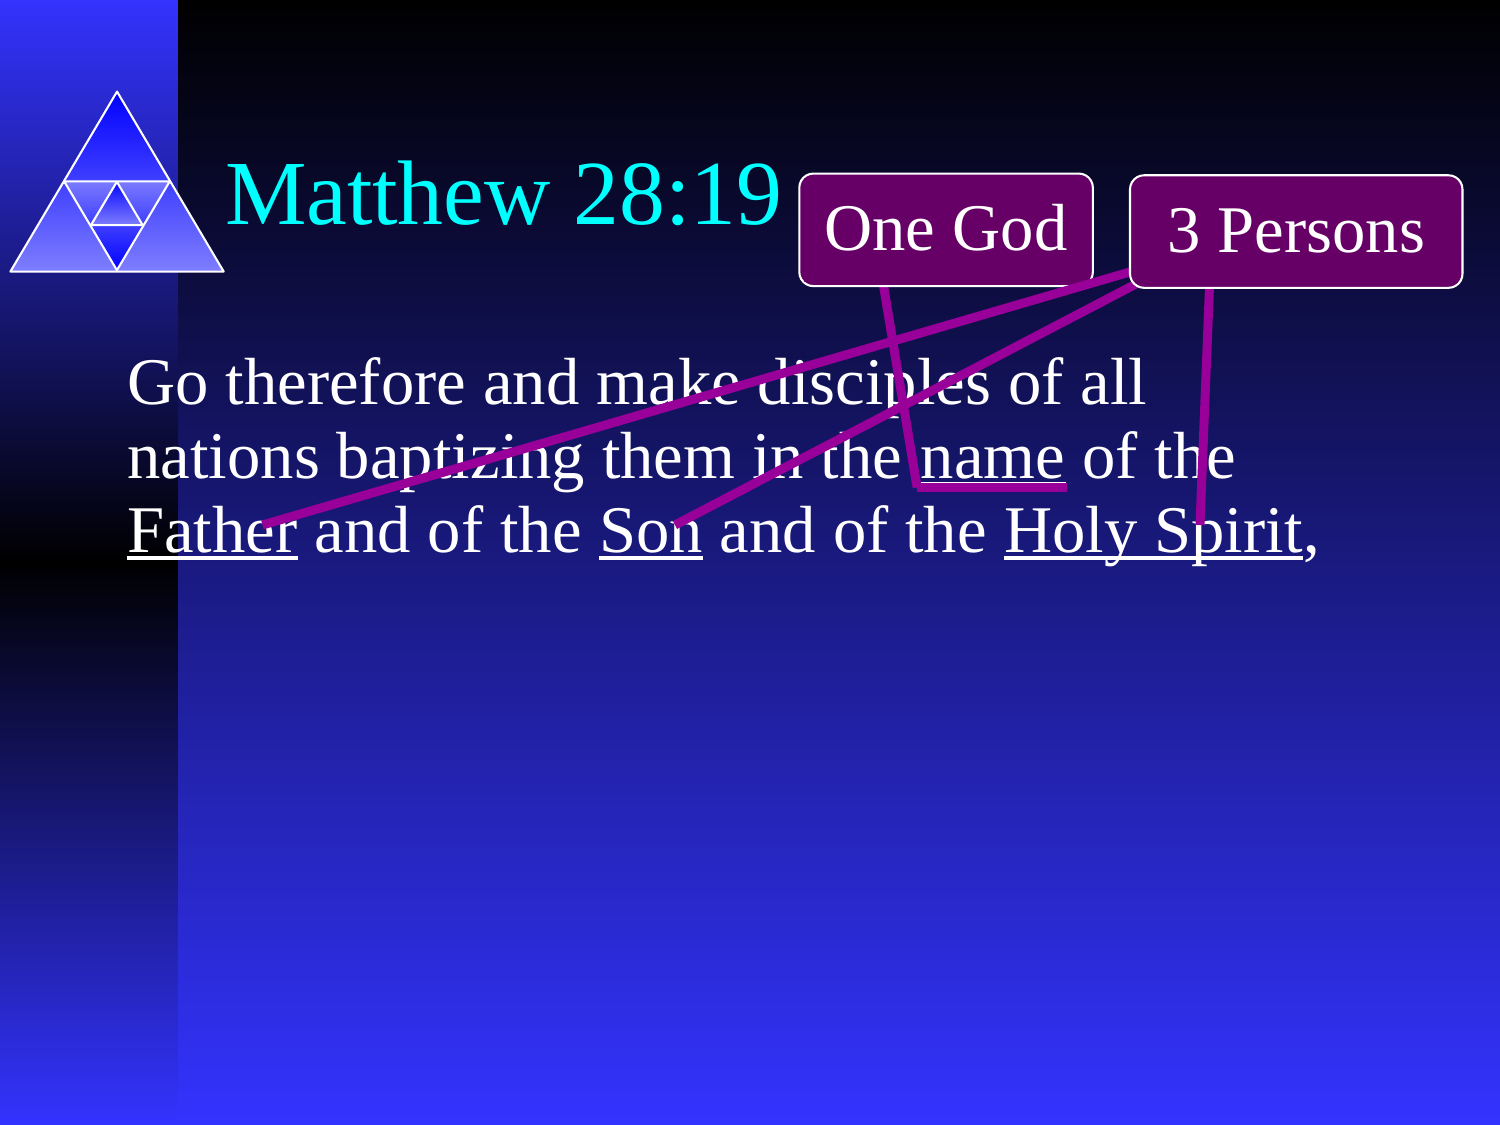

# Matthew 28:19
One God
3 Persons
Go therefore and make disciples of all nations baptizing them in the name of the Father and of the Son and of the Holy Spirit,